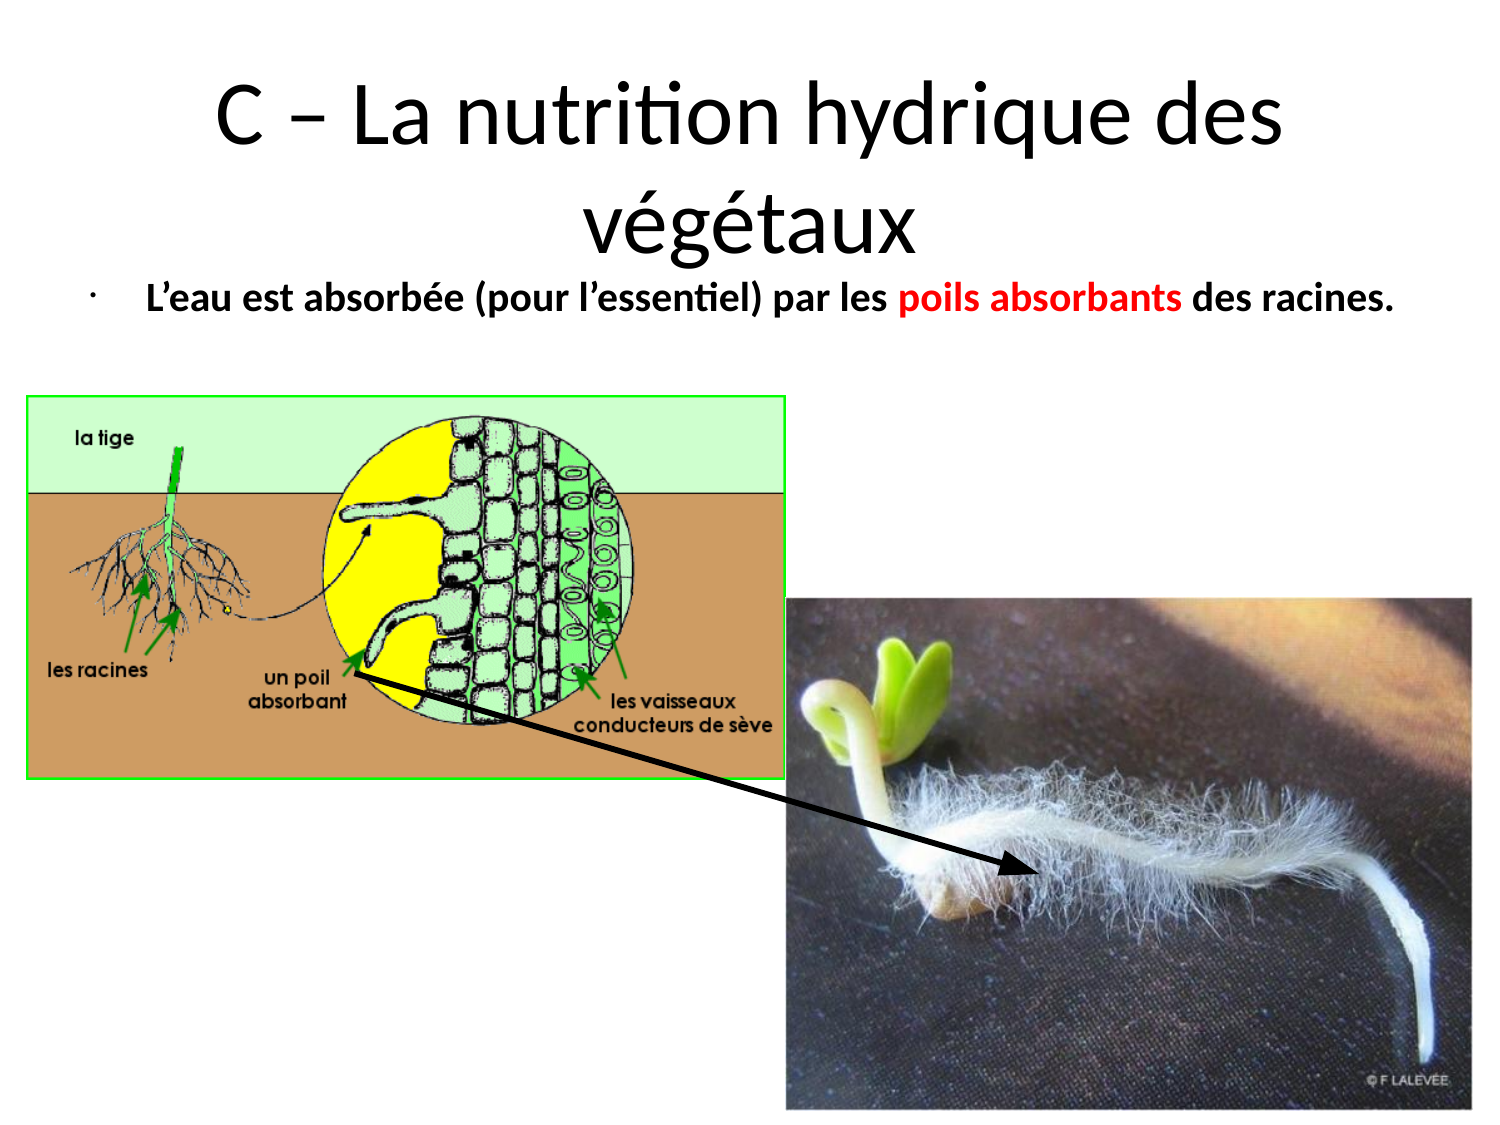

C – La nutrition hydrique des végétaux
# L’eau est absorbée (pour l’essentiel) par les poils absorbants des racines.